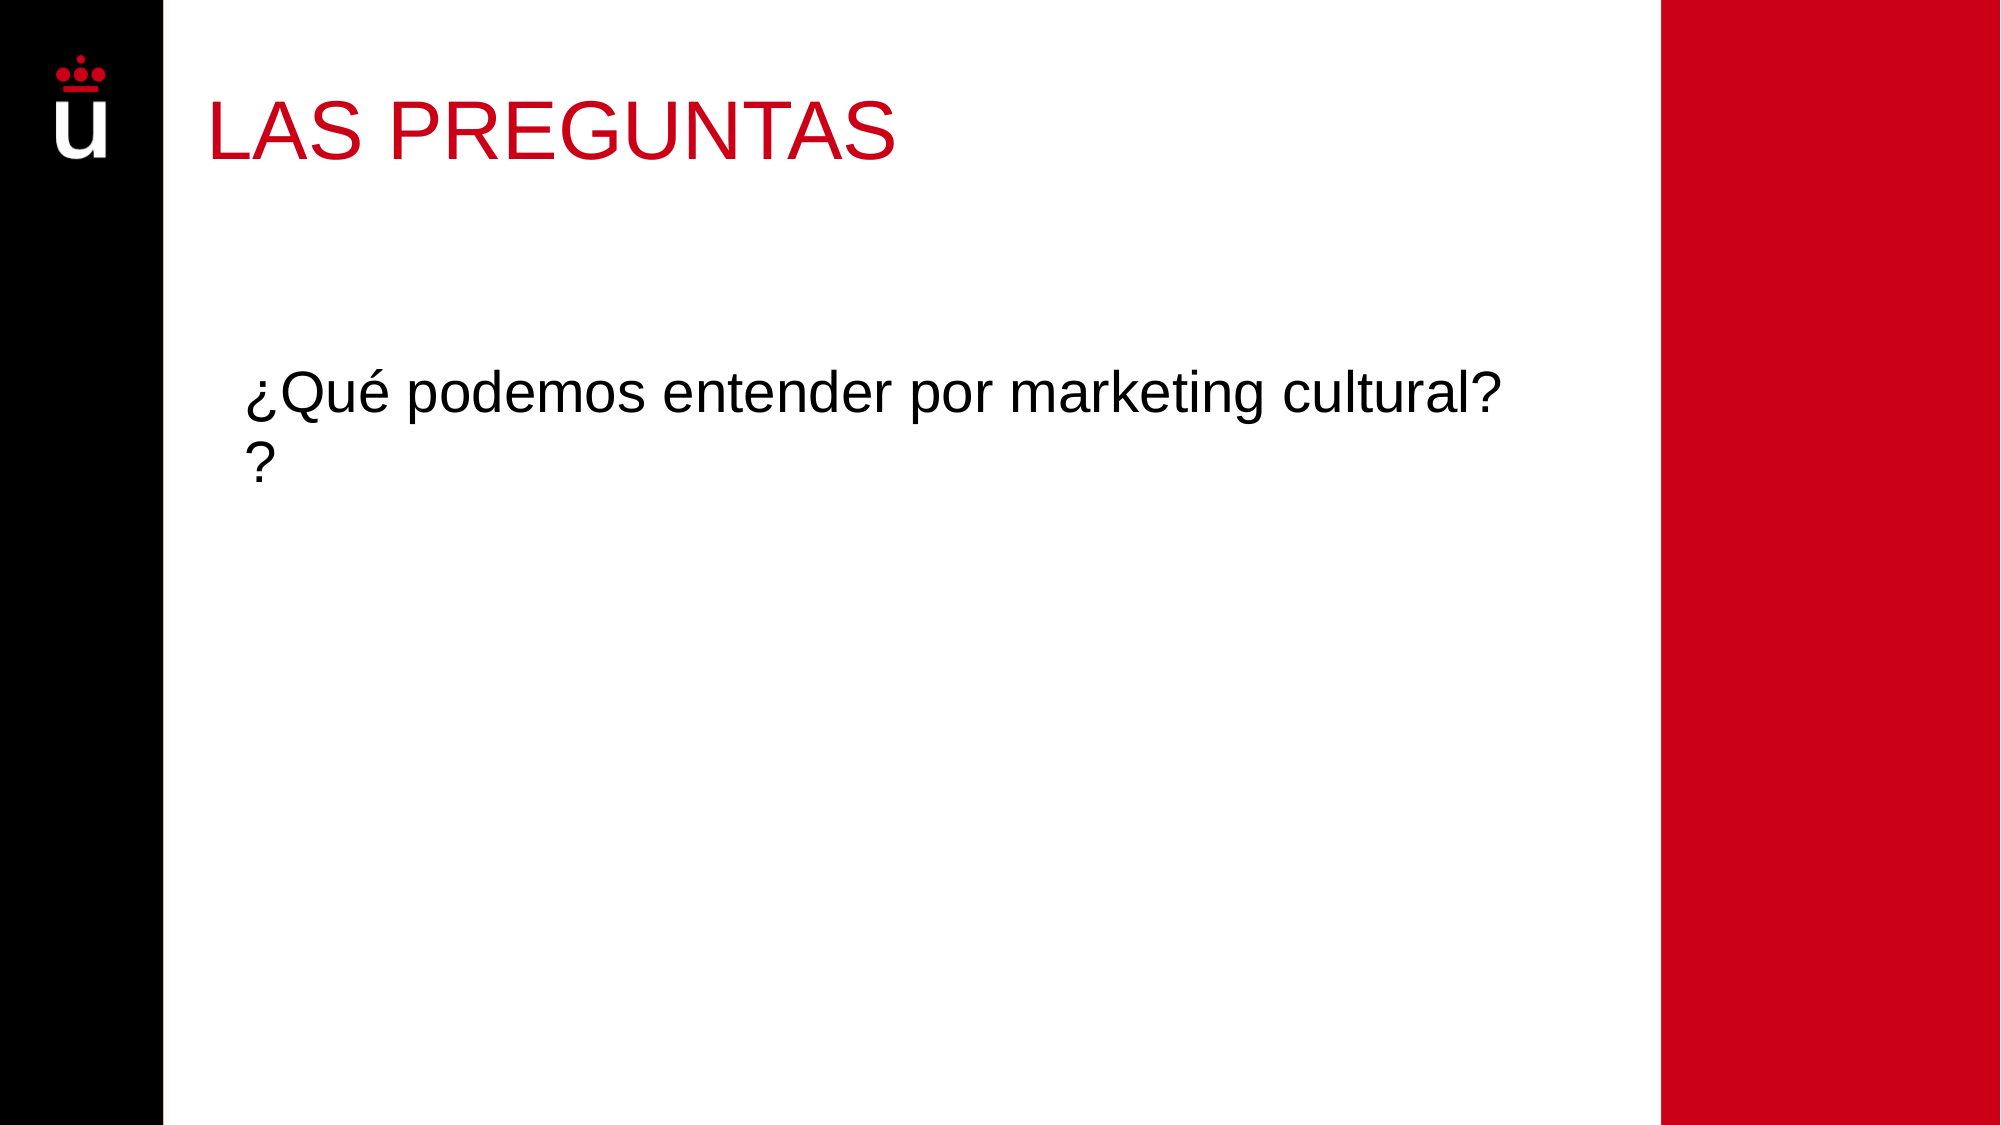

LAS PREGUNTAS
# ¿Qué podemos entender por marketing cultural? ?